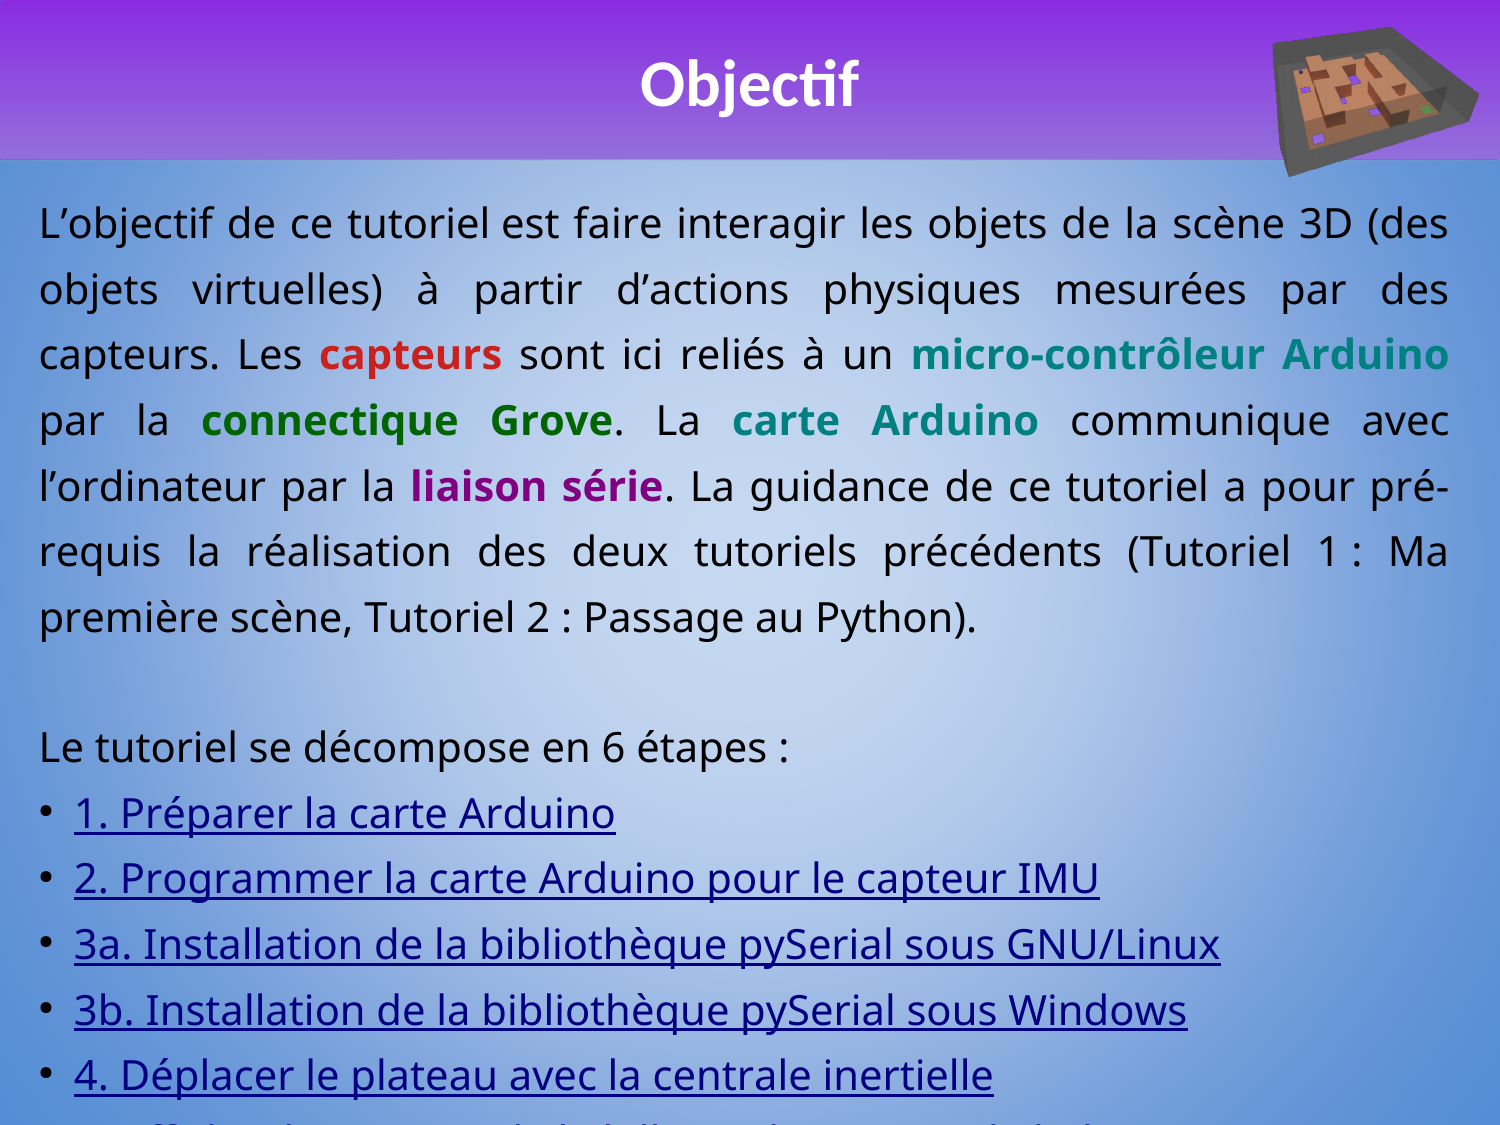

Objectif
L’objectif de ce tutoriel est faire interagir les objets de la scène 3D (des objets virtuelles) à partir d’actions physiques mesurées par des capteurs. Les capteurs sont ici reliés à un micro-contrôleur Arduino par la connectique Grove. La carte Arduino communique avec l’ordinateur par la liaison série. La guidance de ce tutoriel a pour pré-requis la réalisation des deux tutoriels précédents (Tutoriel 1 : Ma première scène, Tutoriel 2 : Passage au Python).
Le tutoriel se décompose en 6 étapes :
1. Préparer la carte Arduino
2. Programmer la carte Arduino pour le capteur IMU
3a. Installation de la bibliothèque pySerial sous GNU/Linux
3b. Installation de la bibliothèque pySerial sous Windows
4. Déplacer le plateau avec la centrale inertielle
5. Afficher la position de la bille sur la matrice de leds
6. Détecter automatiquement le micro-contrôleur
7. Inclure pySerial dans la distribution de l'éxécutable